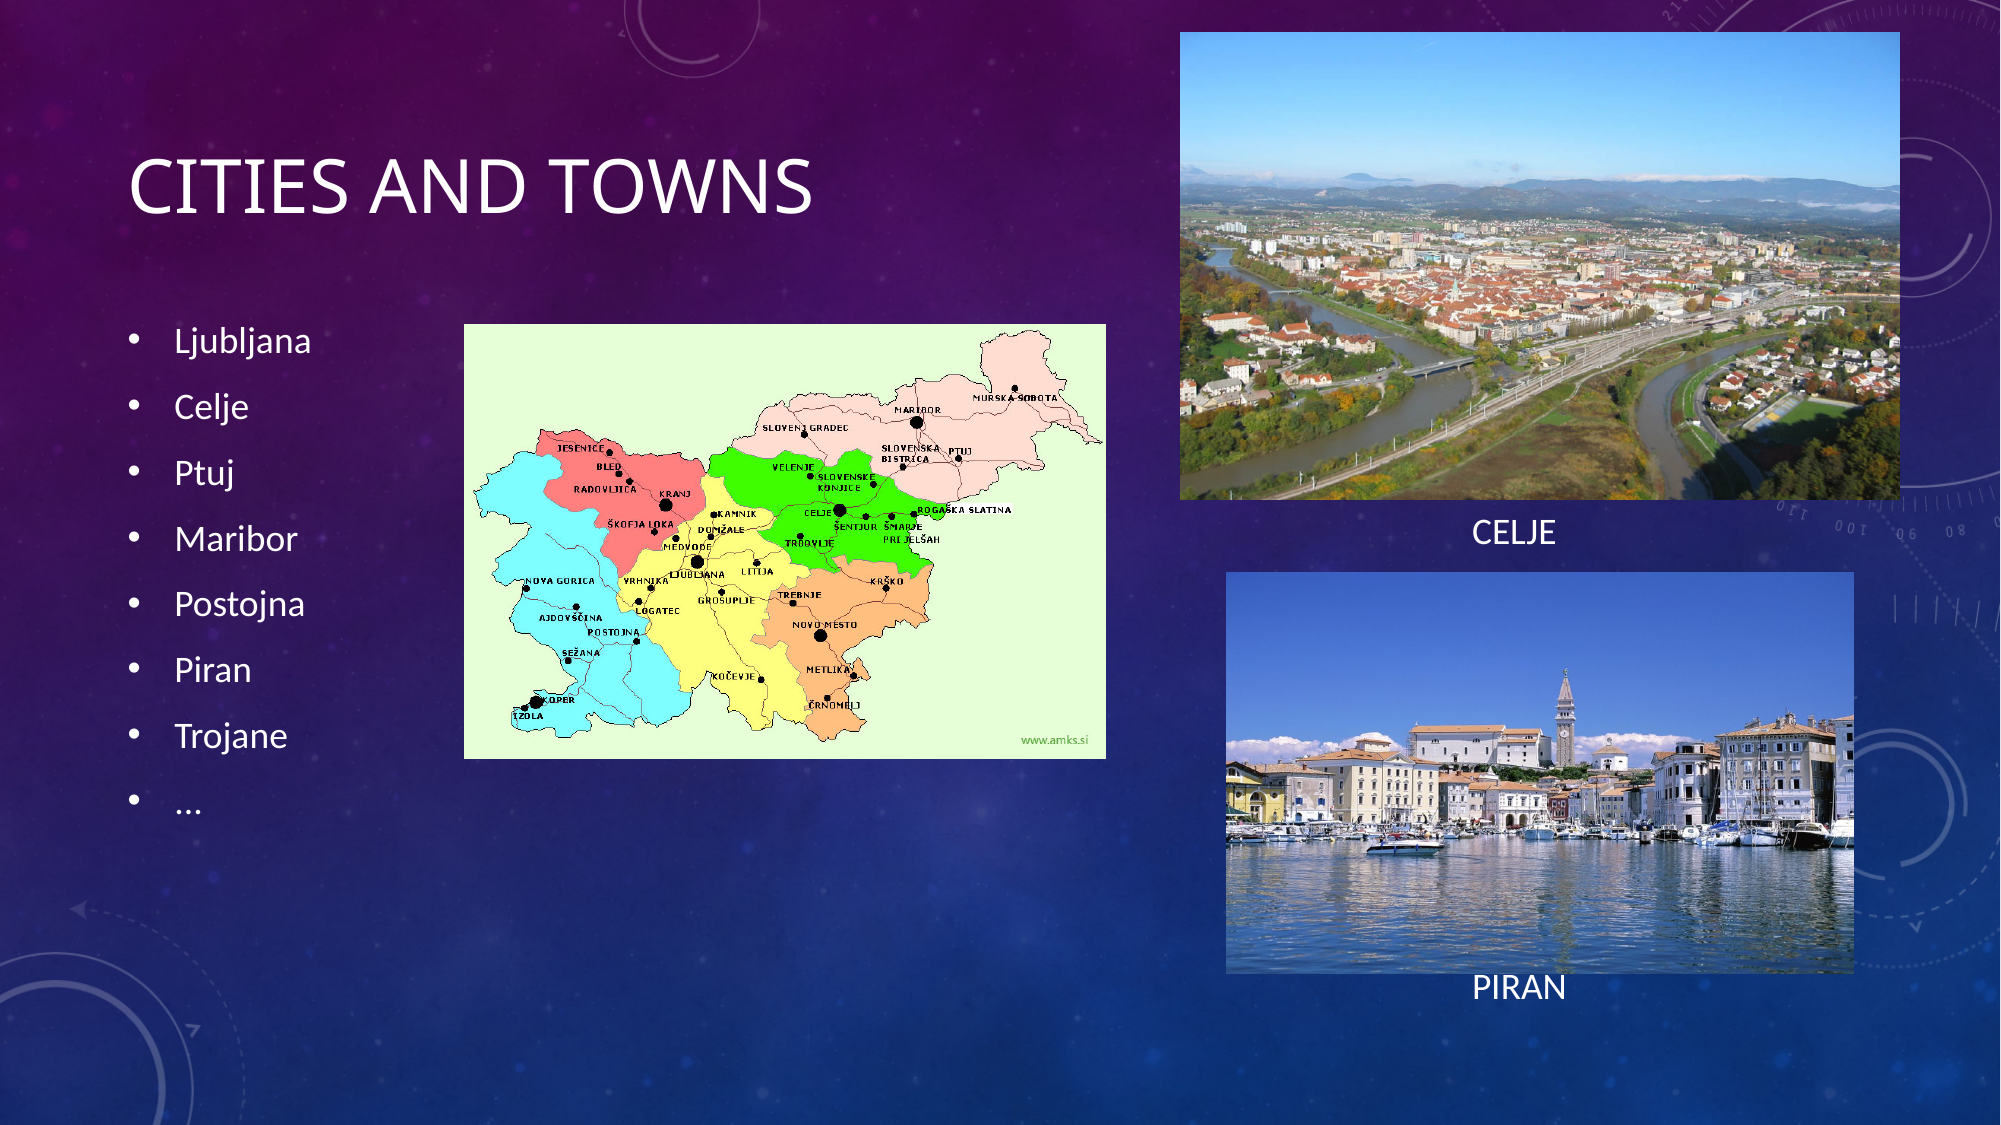

# Cities and towns
Ljubljana
Celje
Ptuj
Maribor
Postojna
Piran
Trojane
...
CELJE
PIRAN